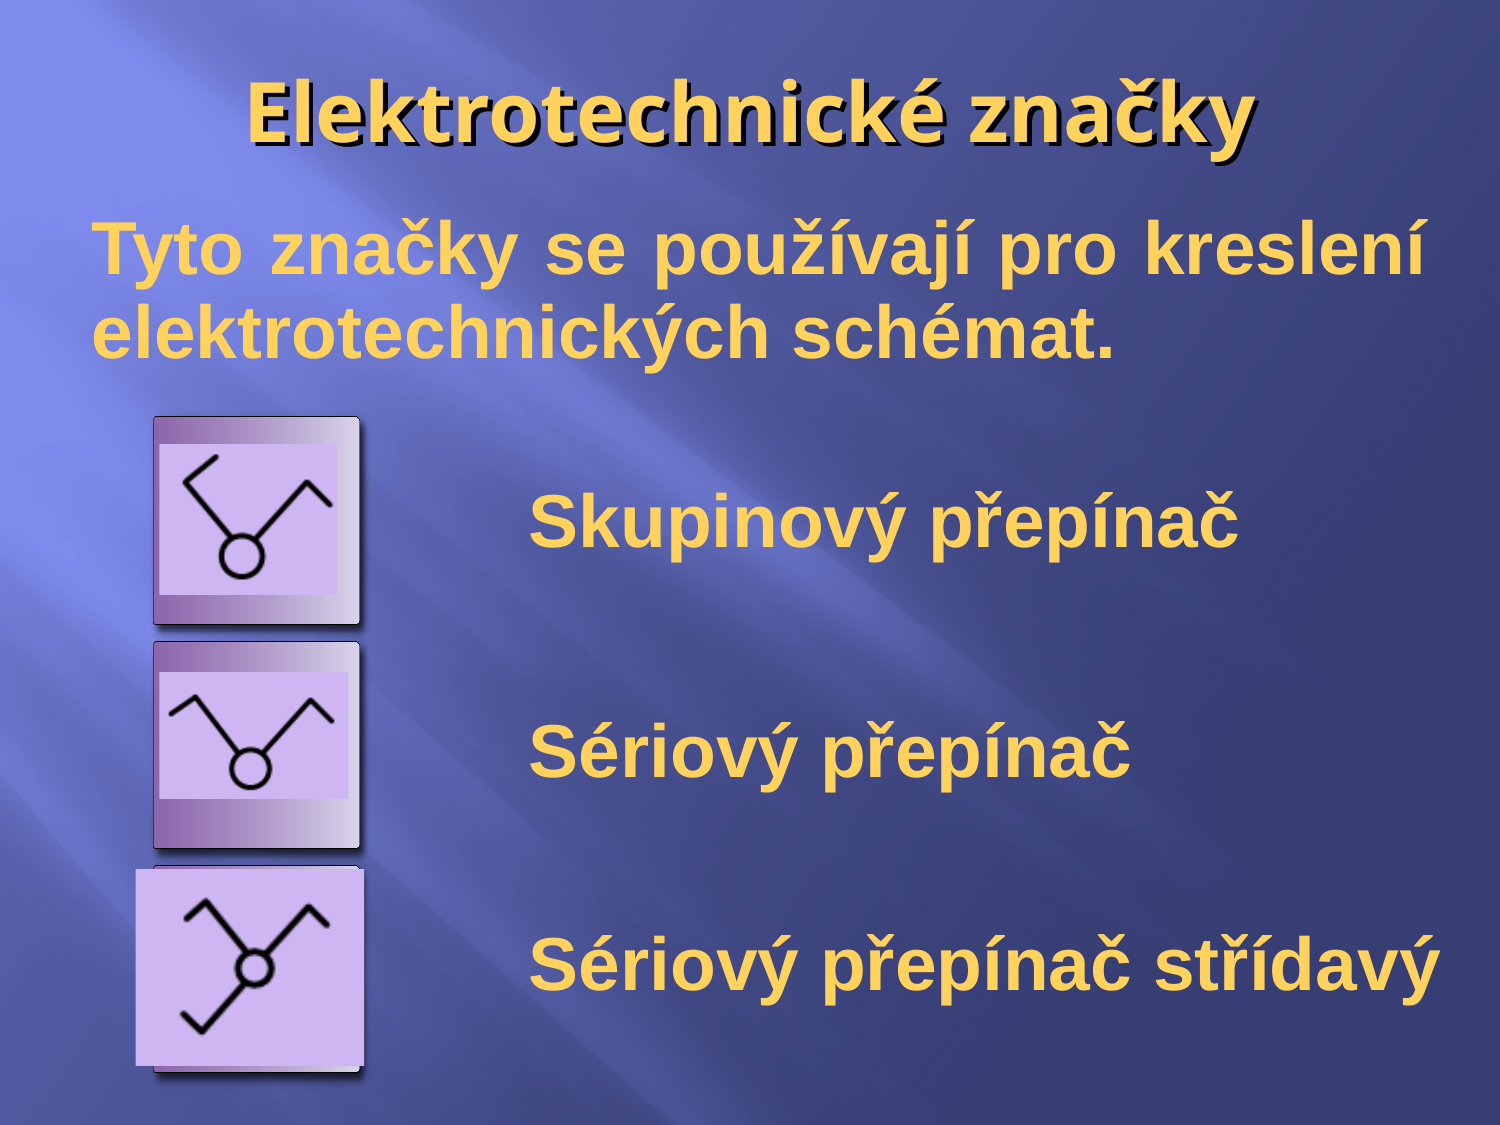

# Elektrotechnické značky
Tyto značky se používají pro kreslení elektrotechnických schémat.
Skupinový přepínač
Sériový přepínač
Sériový přepínač střídavý